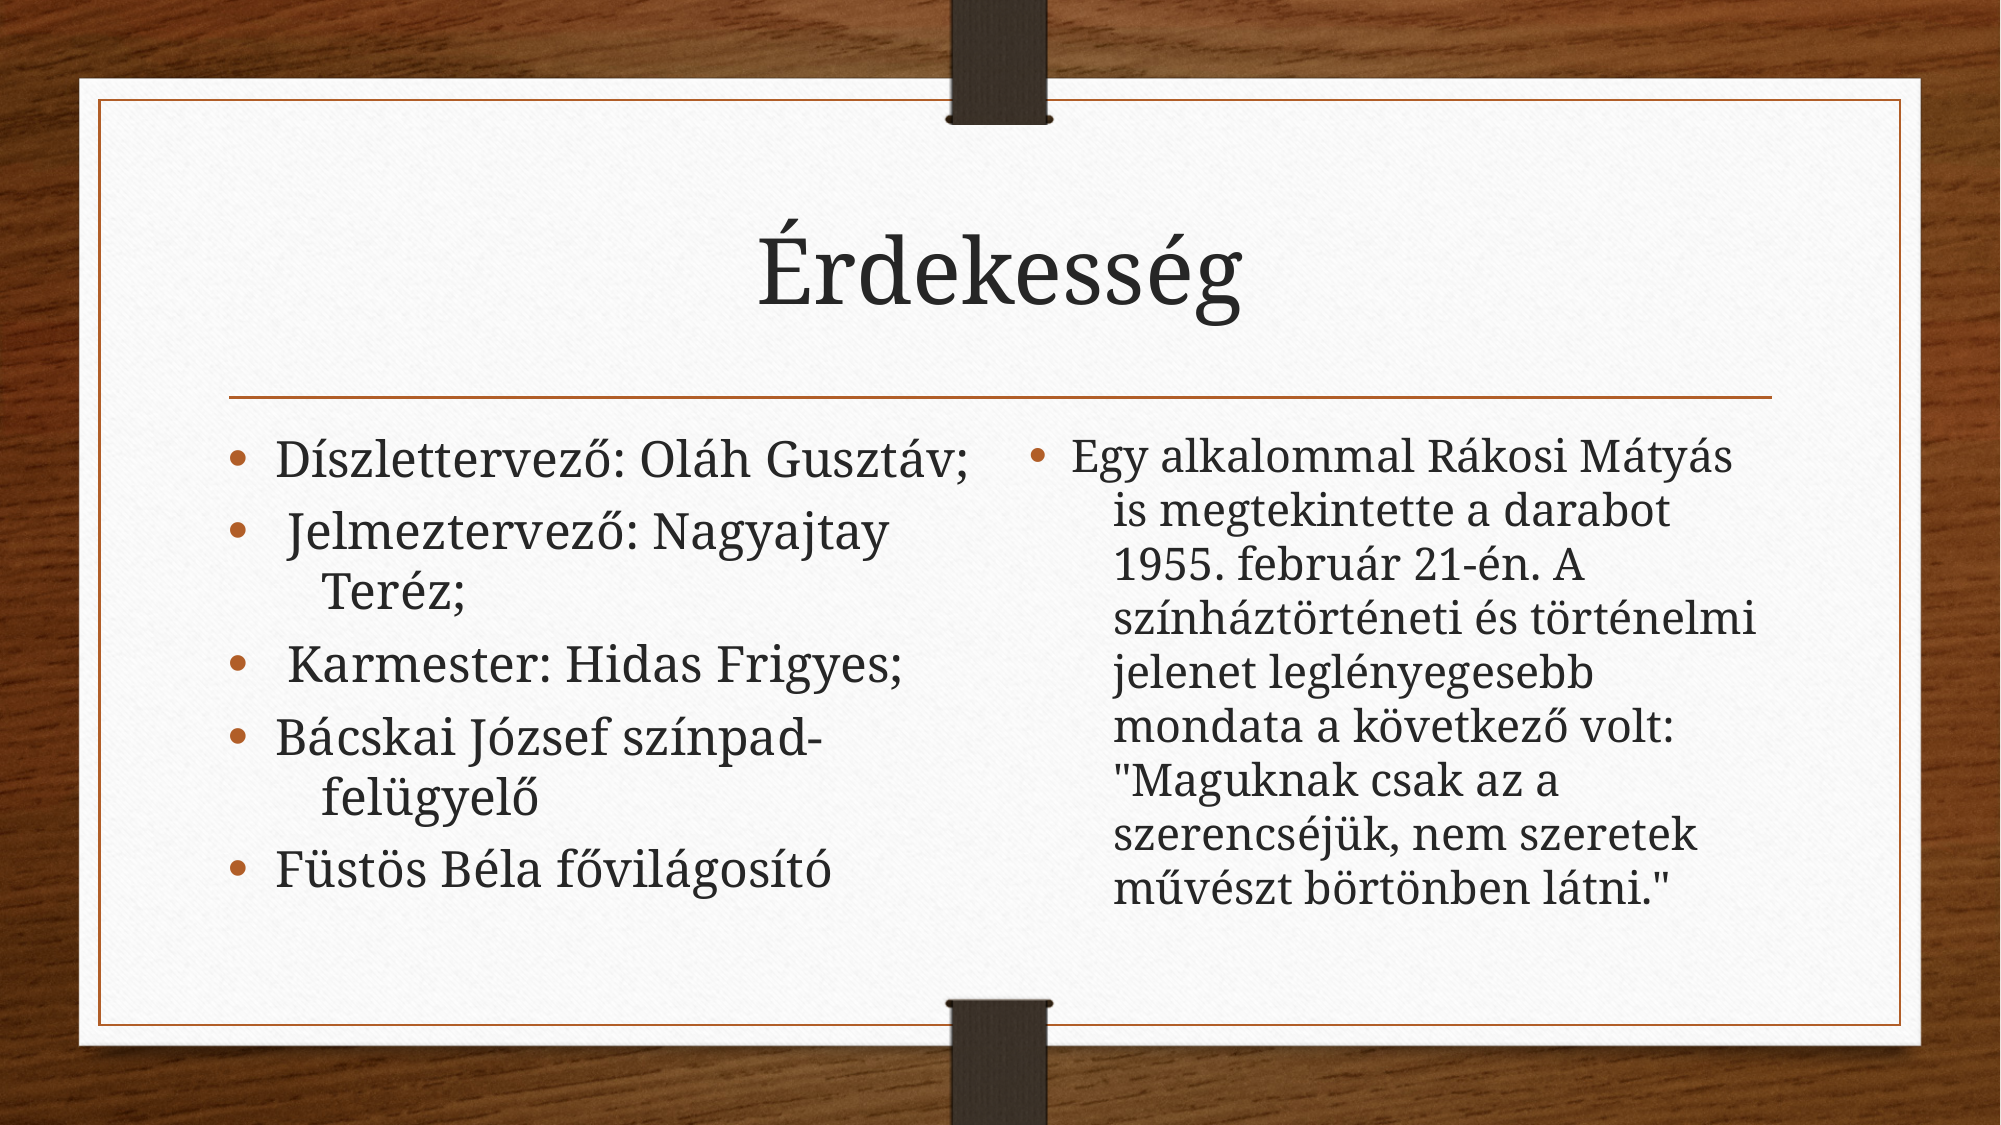

# Érdekesség
Díszlettervező: Oláh Gusztáv;
 Jelmeztervező: Nagyajtay Teréz;
 Karmester: Hidas Frigyes;
Bácskai József színpad-felügyelő
Füstös Béla fővilágosító
Egy alkalommal Rákosi Mátyás is megtekintette a darabot 1955. február 21-én. A színháztörténeti és történelmi jelenet leglényegesebb mondata a következő volt: "Maguknak csak az a szerencséjük, nem szeretek művészt börtönben látni."